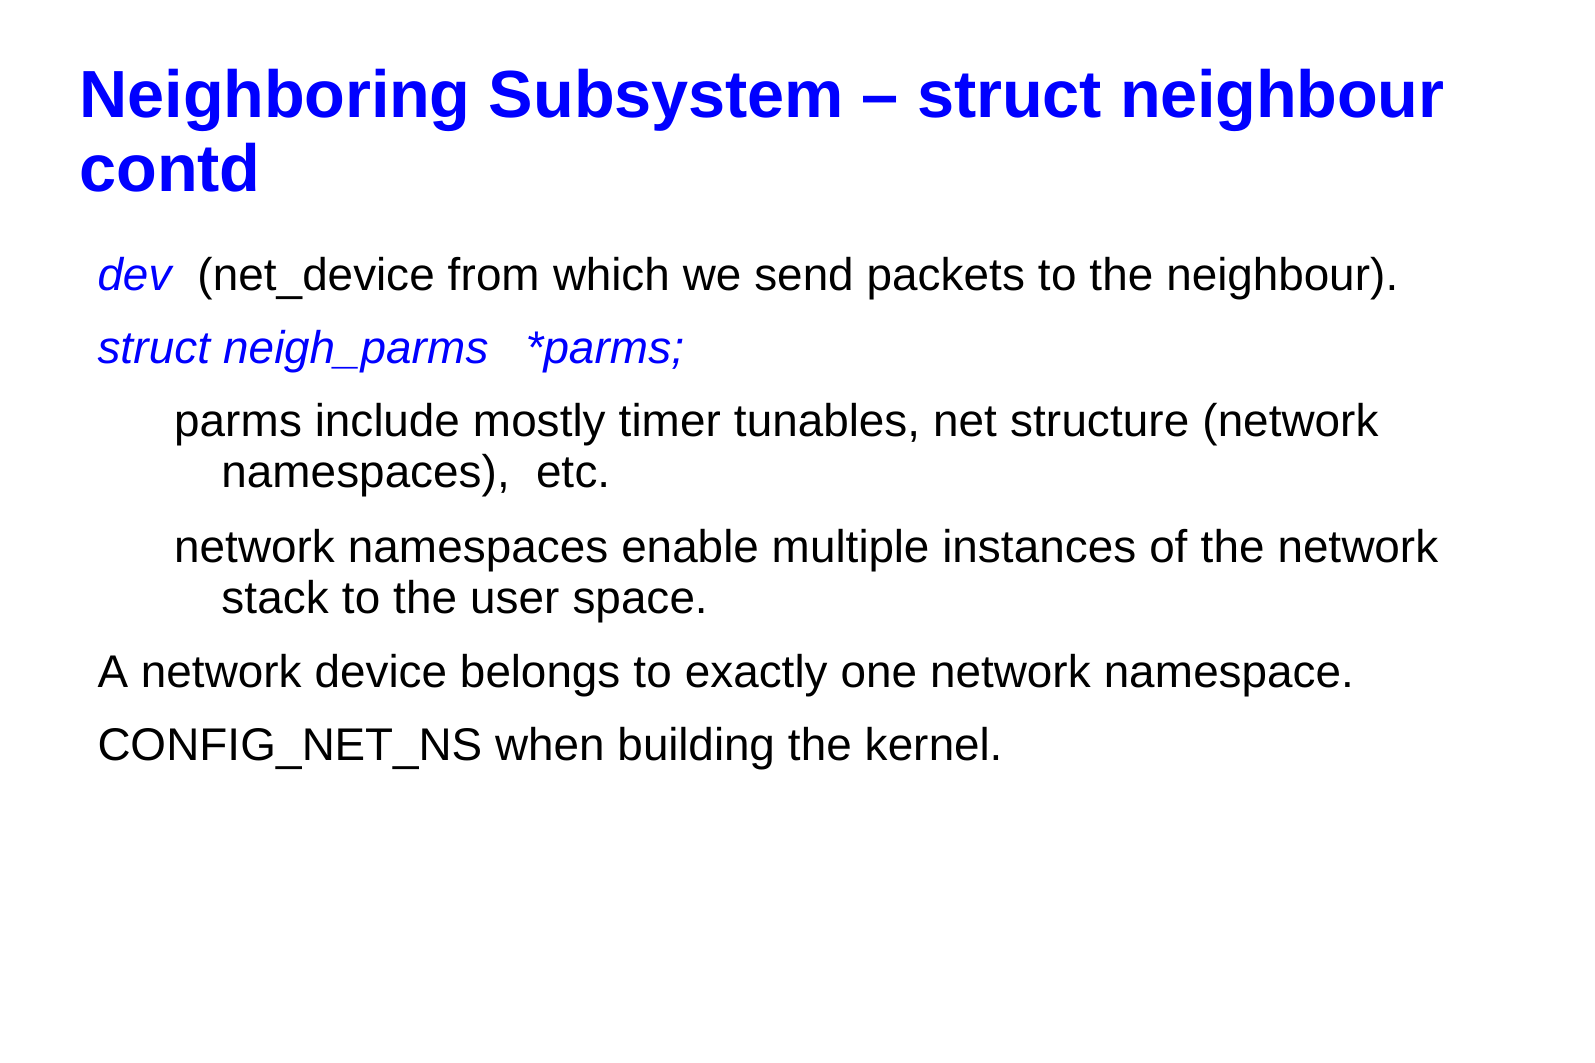

# Neighboring Subsystem – struct neighbour contd
dev (net_device from which we send packets to the neighbour).
struct neigh_parms	*parms;
parms include mostly timer tunables, net structure (network namespaces), etc.
network namespaces enable multiple instances of the network stack to the user space.
A network device belongs to exactly one network namespace.
CONFIG_NET_NS when building the kernel.